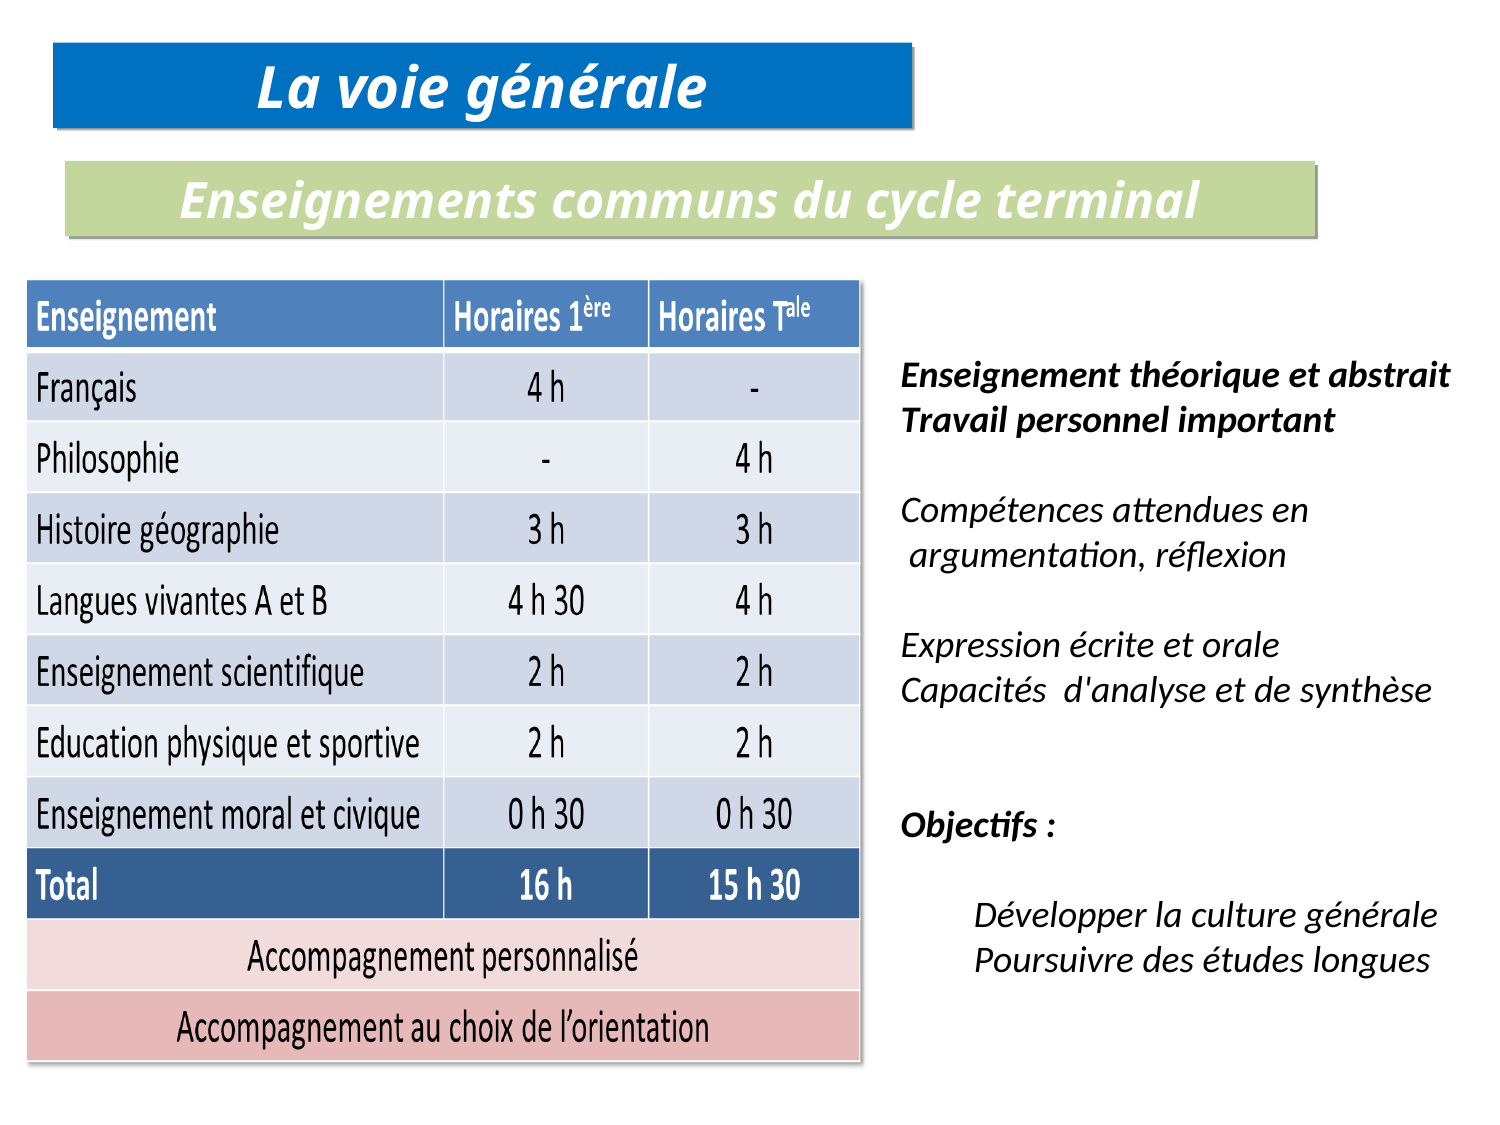

La voie générale
Enseignements communs du cycle terminal
Enseignement théorique et abstrait
Travail personnel important
Compétences attendues en
 argumentation, réflexion
Expression écrite et orale
Capacités d'analyse et de synthèse
Objectifs :
	Développer la culture générale
	Poursuivre des études longues